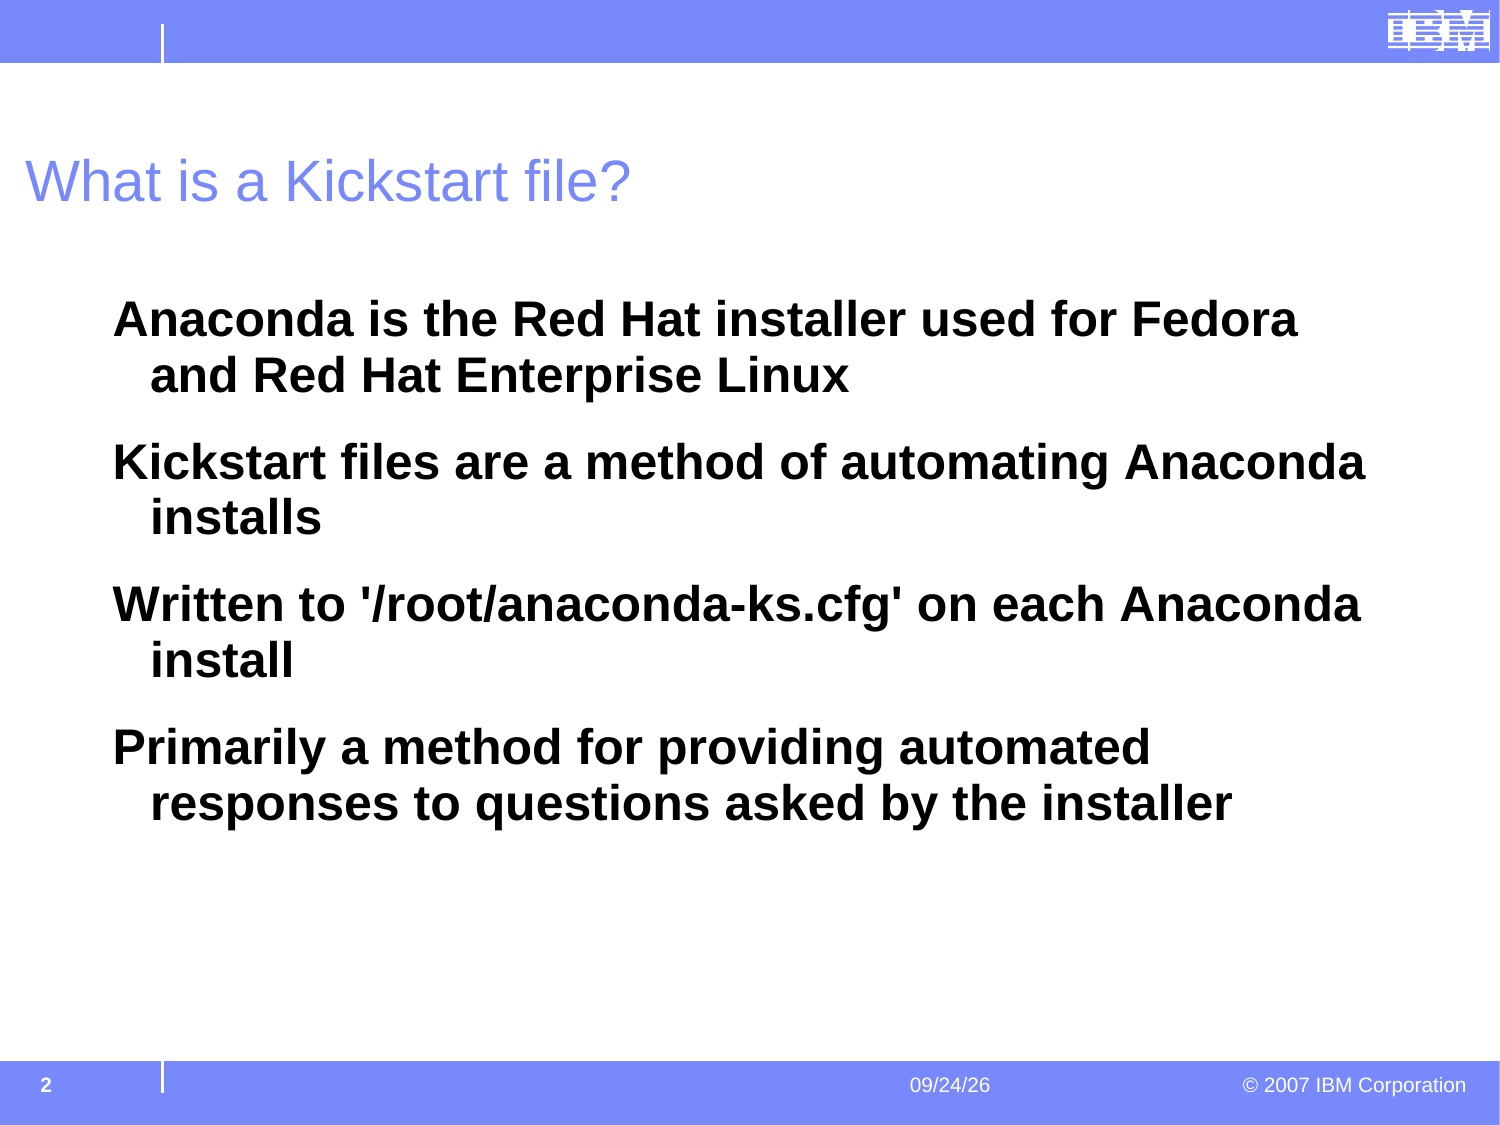

# What is a Kickstart file?
Anaconda is the Red Hat installer used for Fedora and Red Hat Enterprise Linux
Kickstart files are a method of automating Anaconda installs
Written to '/root/anaconda-ks.cfg' on each Anaconda install
Primarily a method for providing automated responses to questions asked by the installer
2